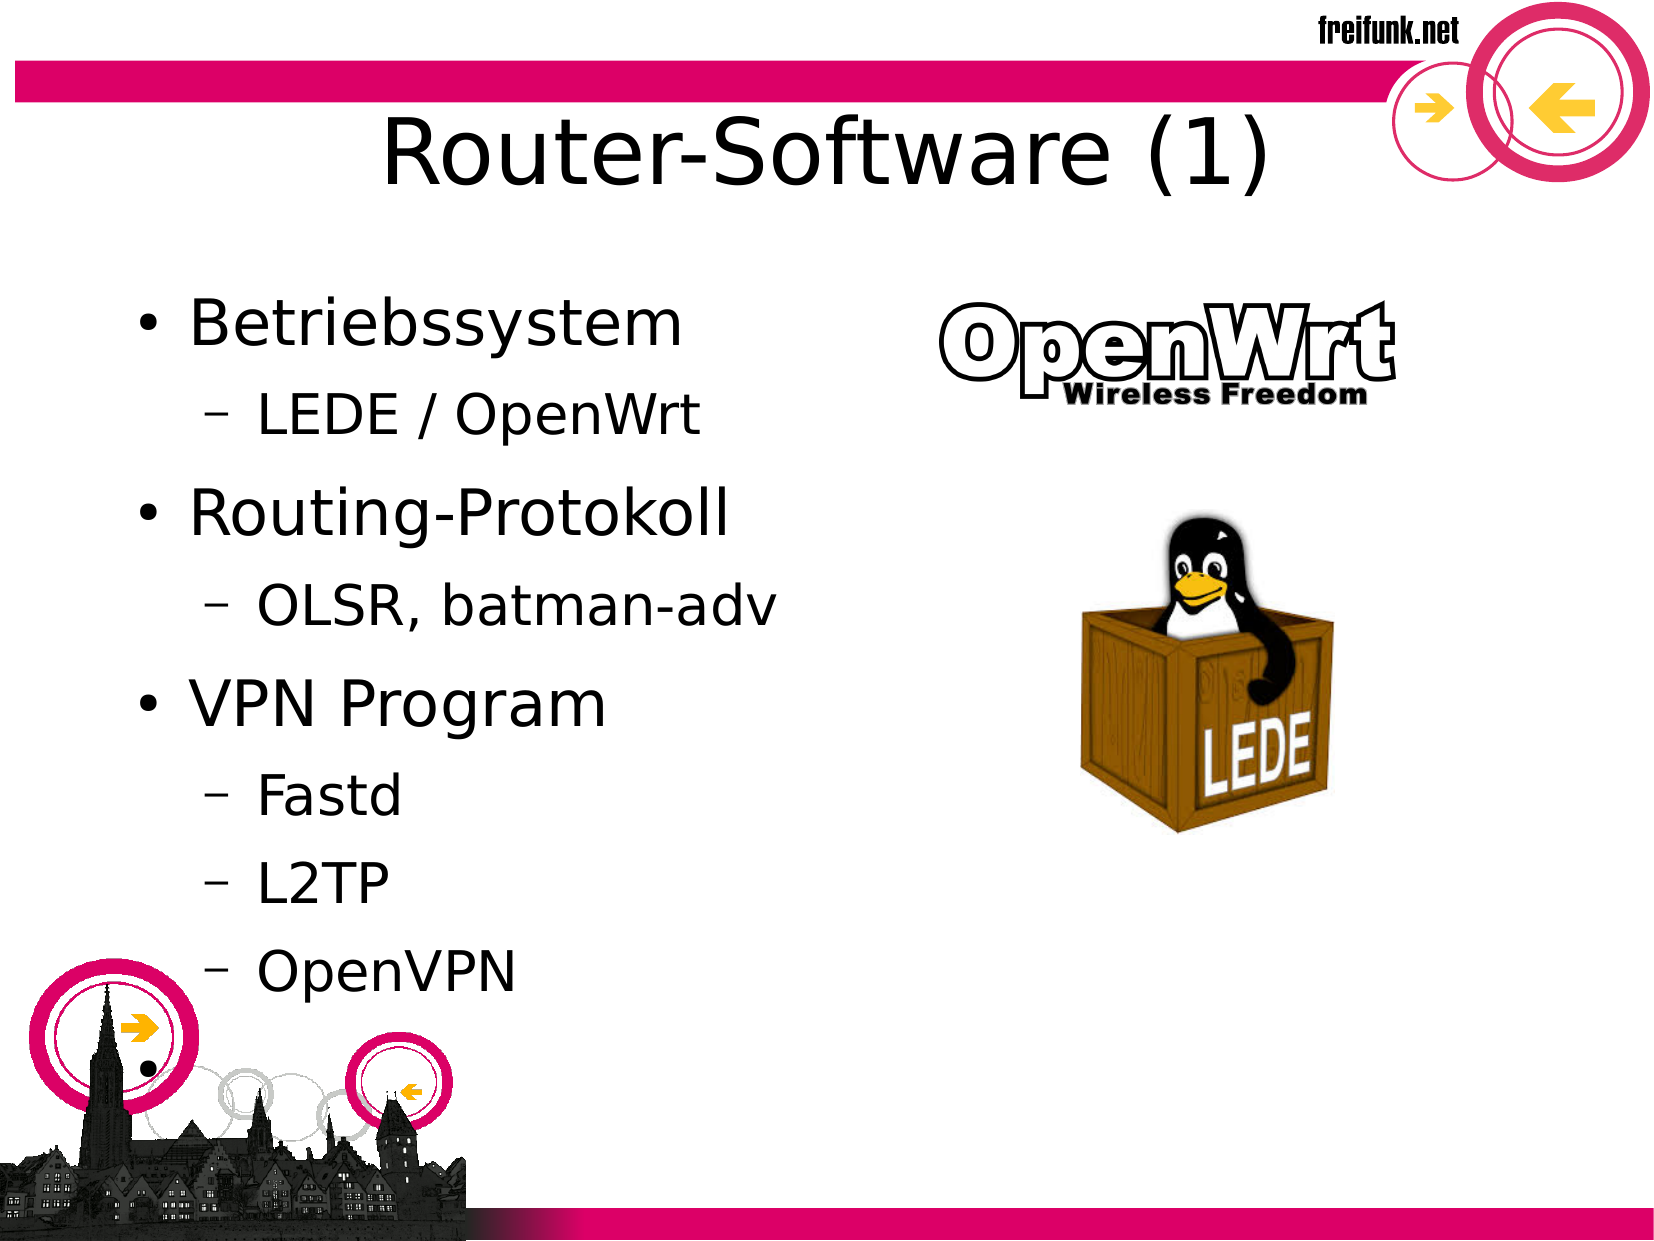

# Router-Software (1)
Betriebssystem
LEDE / OpenWrt
Routing-Protokoll
OLSR, batman-adv
VPN Program
Fastd
L2TP
OpenVPN